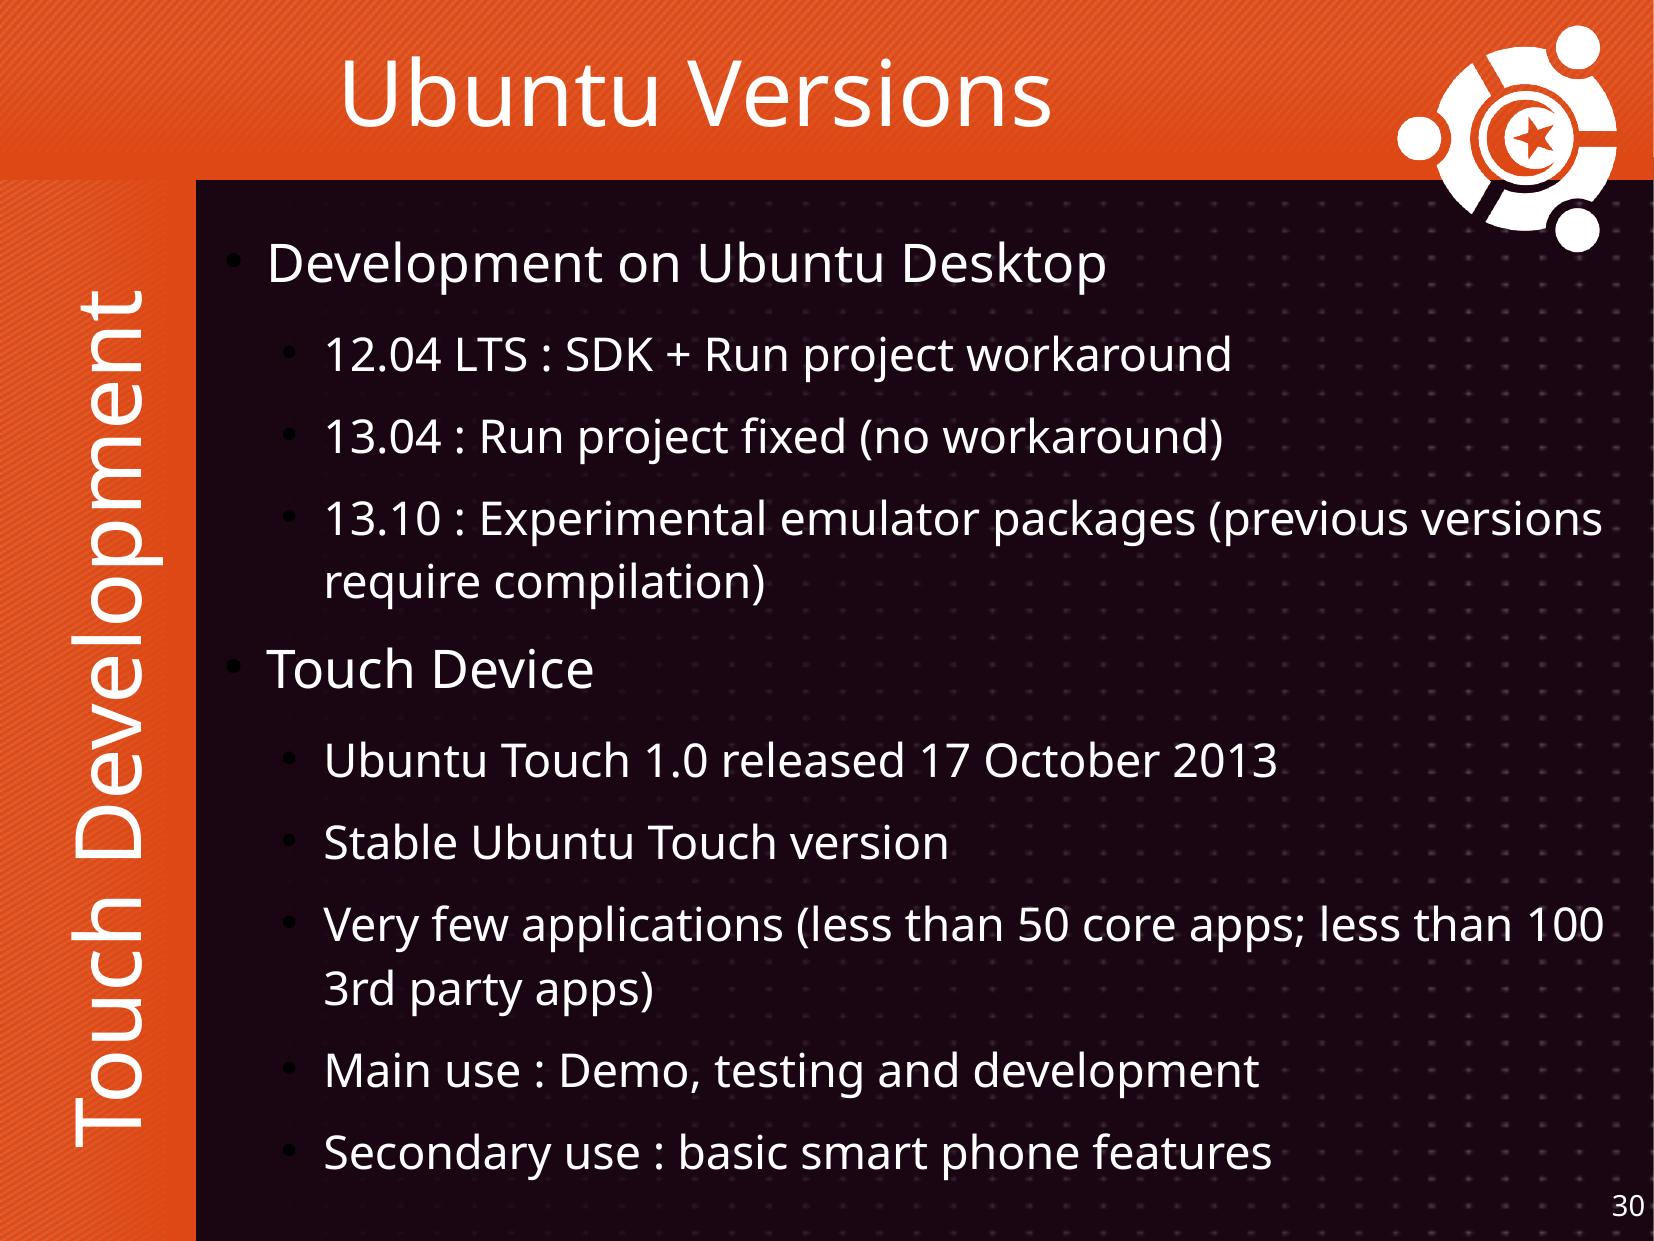

# Ubuntu Versions
Development on Ubuntu Desktop
12.04 LTS : SDK + Run project workaround
13.04 : Run project fixed (no workaround)
13.10 : Experimental emulator packages (previous versions require compilation)
Touch Device
Ubuntu Touch 1.0 released 17 October 2013
Stable Ubuntu Touch version
Very few applications (less than 50 core apps; less than 100 3rd party apps)
Main use : Demo, testing and development
Secondary use : basic smart phone features
Touch Development
30